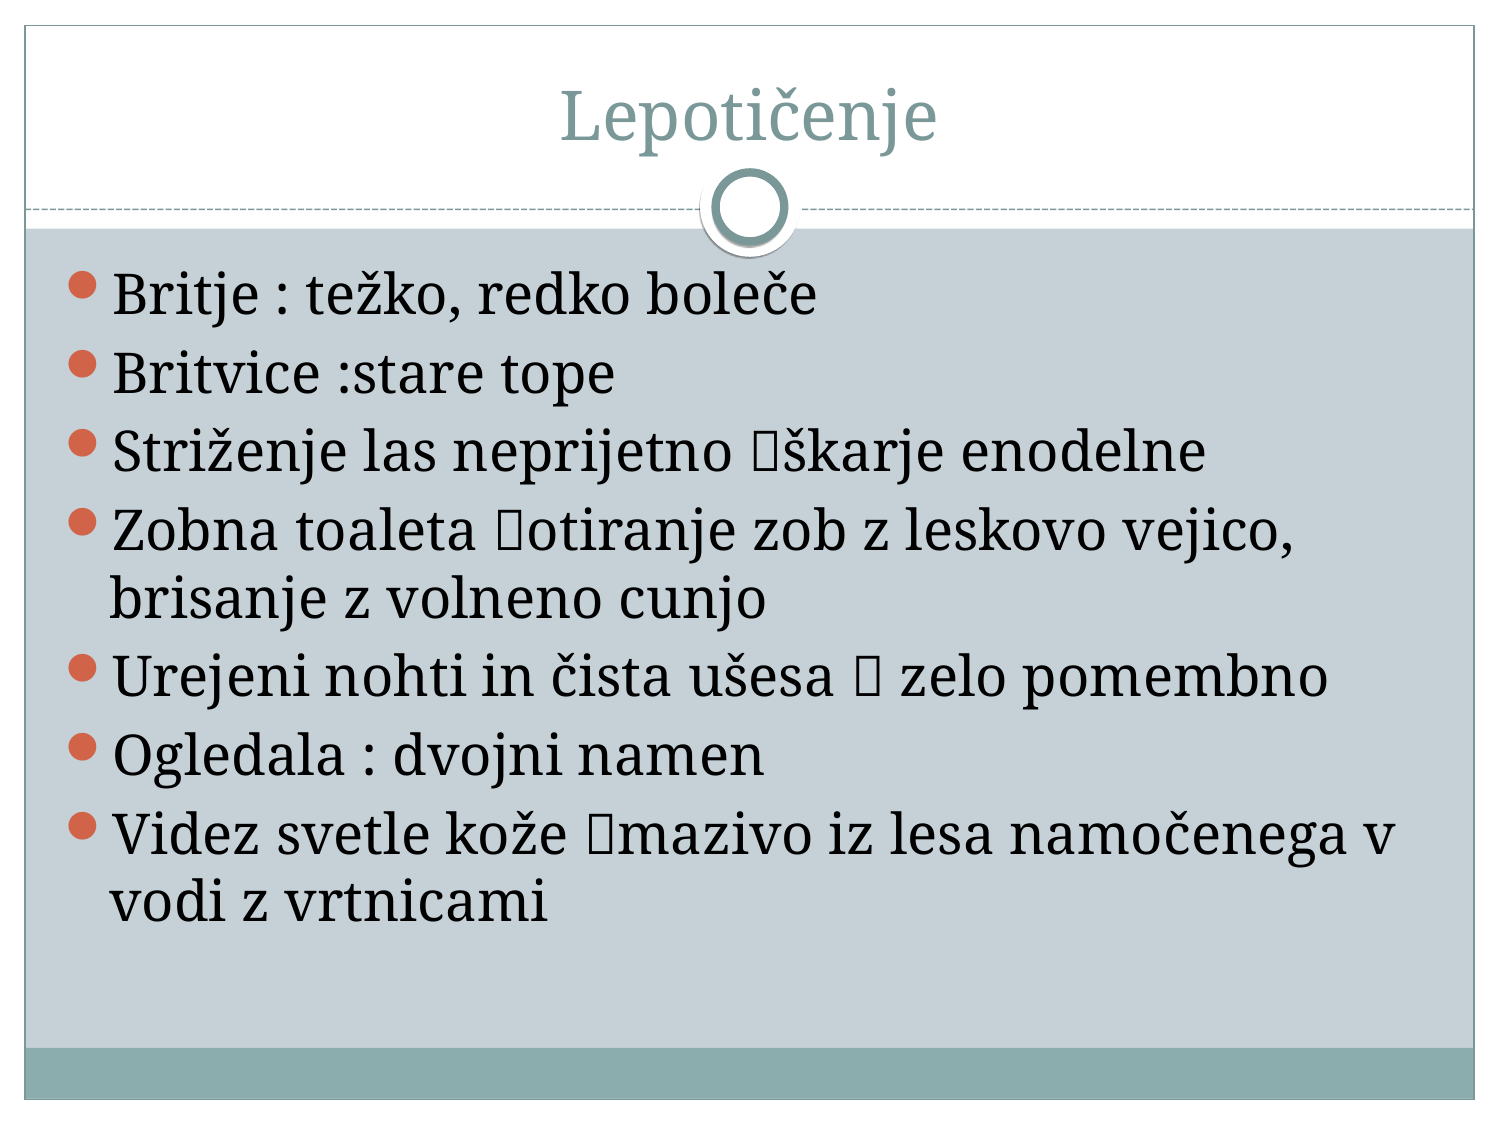

# Lepotičenje
Britje : težko, redko boleče
Britvice :stare tope
Striženje las neprijetno škarje enodelne
Zobna toaleta otiranje zob z leskovo vejico, brisanje z volneno cunjo
Urejeni nohti in čista ušesa  zelo pomembno
Ogledala : dvojni namen
Videz svetle kože mazivo iz lesa namočenega v vodi z vrtnicami